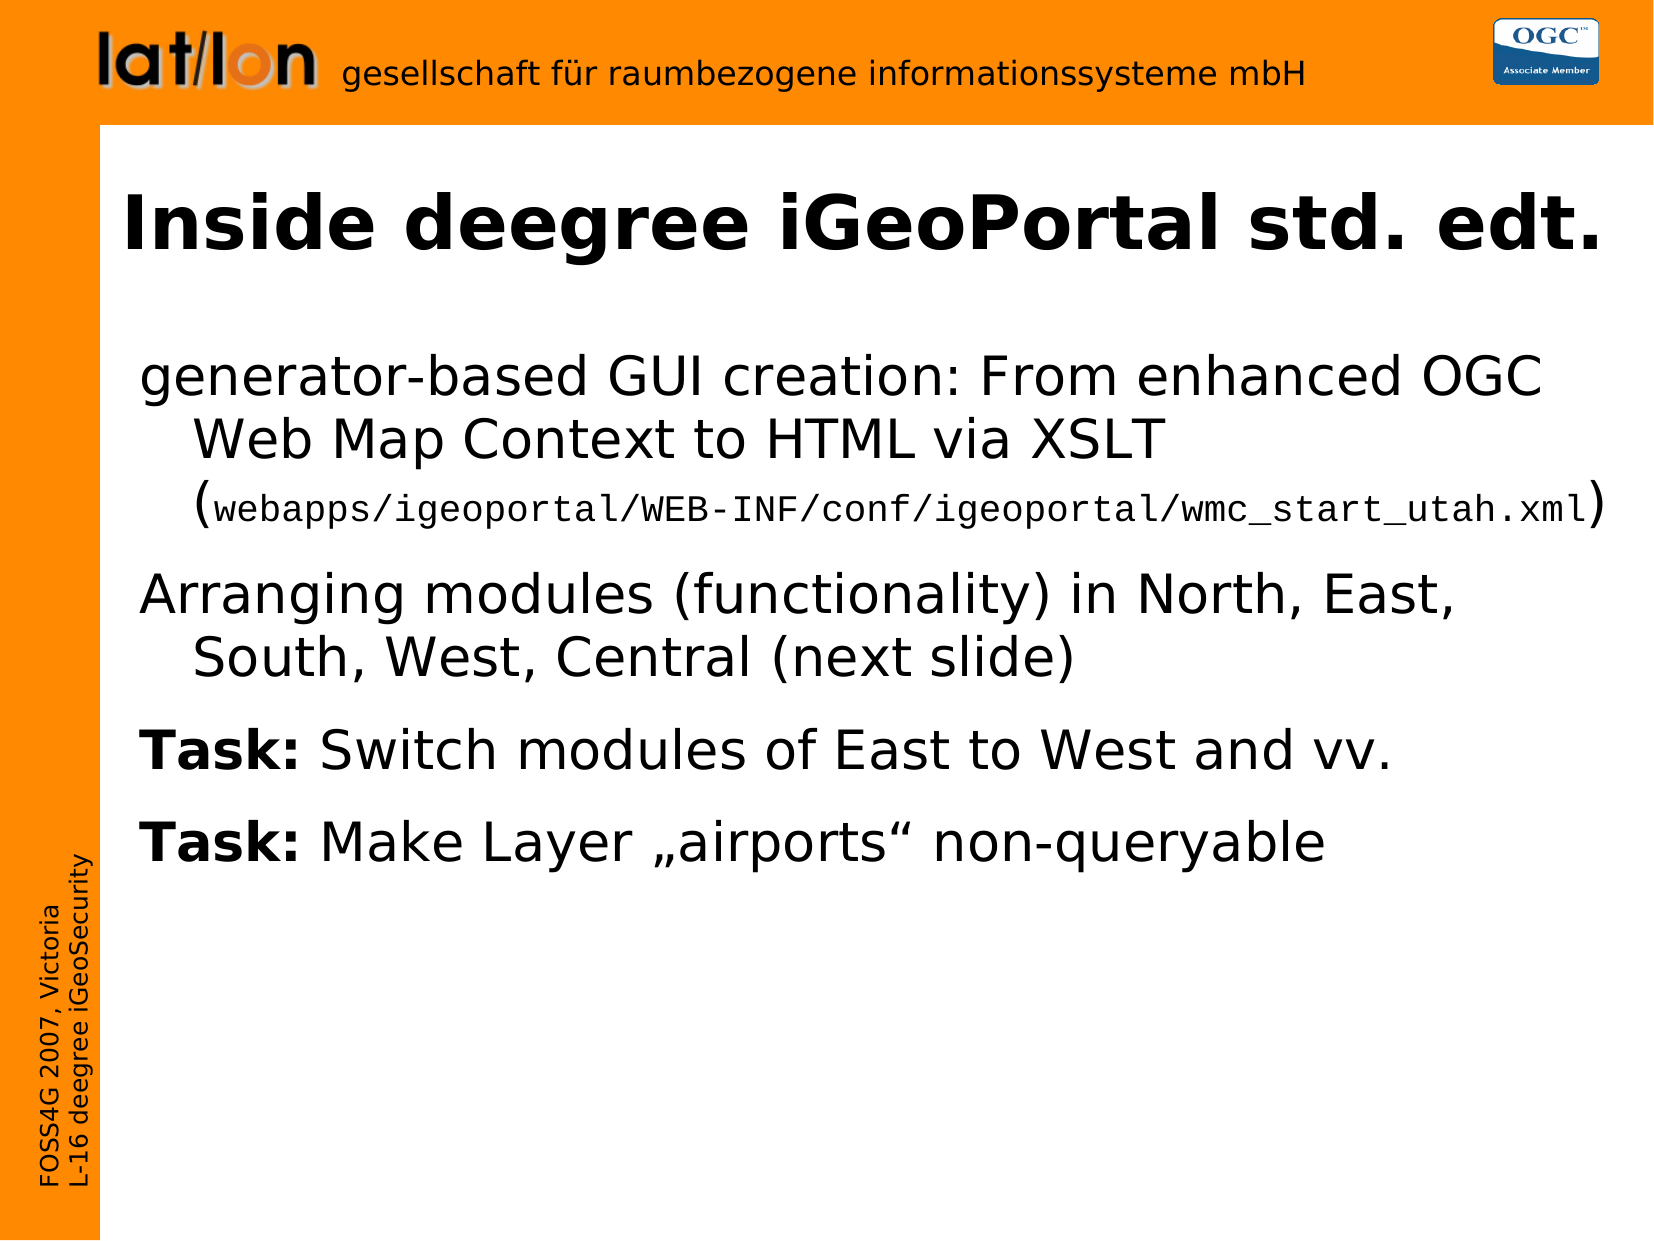

# Inside deegree iGeoPortal std. edt.
generator-based GUI creation: From enhanced OGC Web Map Context to HTML via XSLT
(webapps/igeoportal/WEB-INF/conf/igeoportal/wmc_start_utah.xml)
Arranging modules (functionality) in North, East, South, West, Central (next slide)
Task: Switch modules of East to West and vv.
Task: Make Layer „airports“ non-queryable